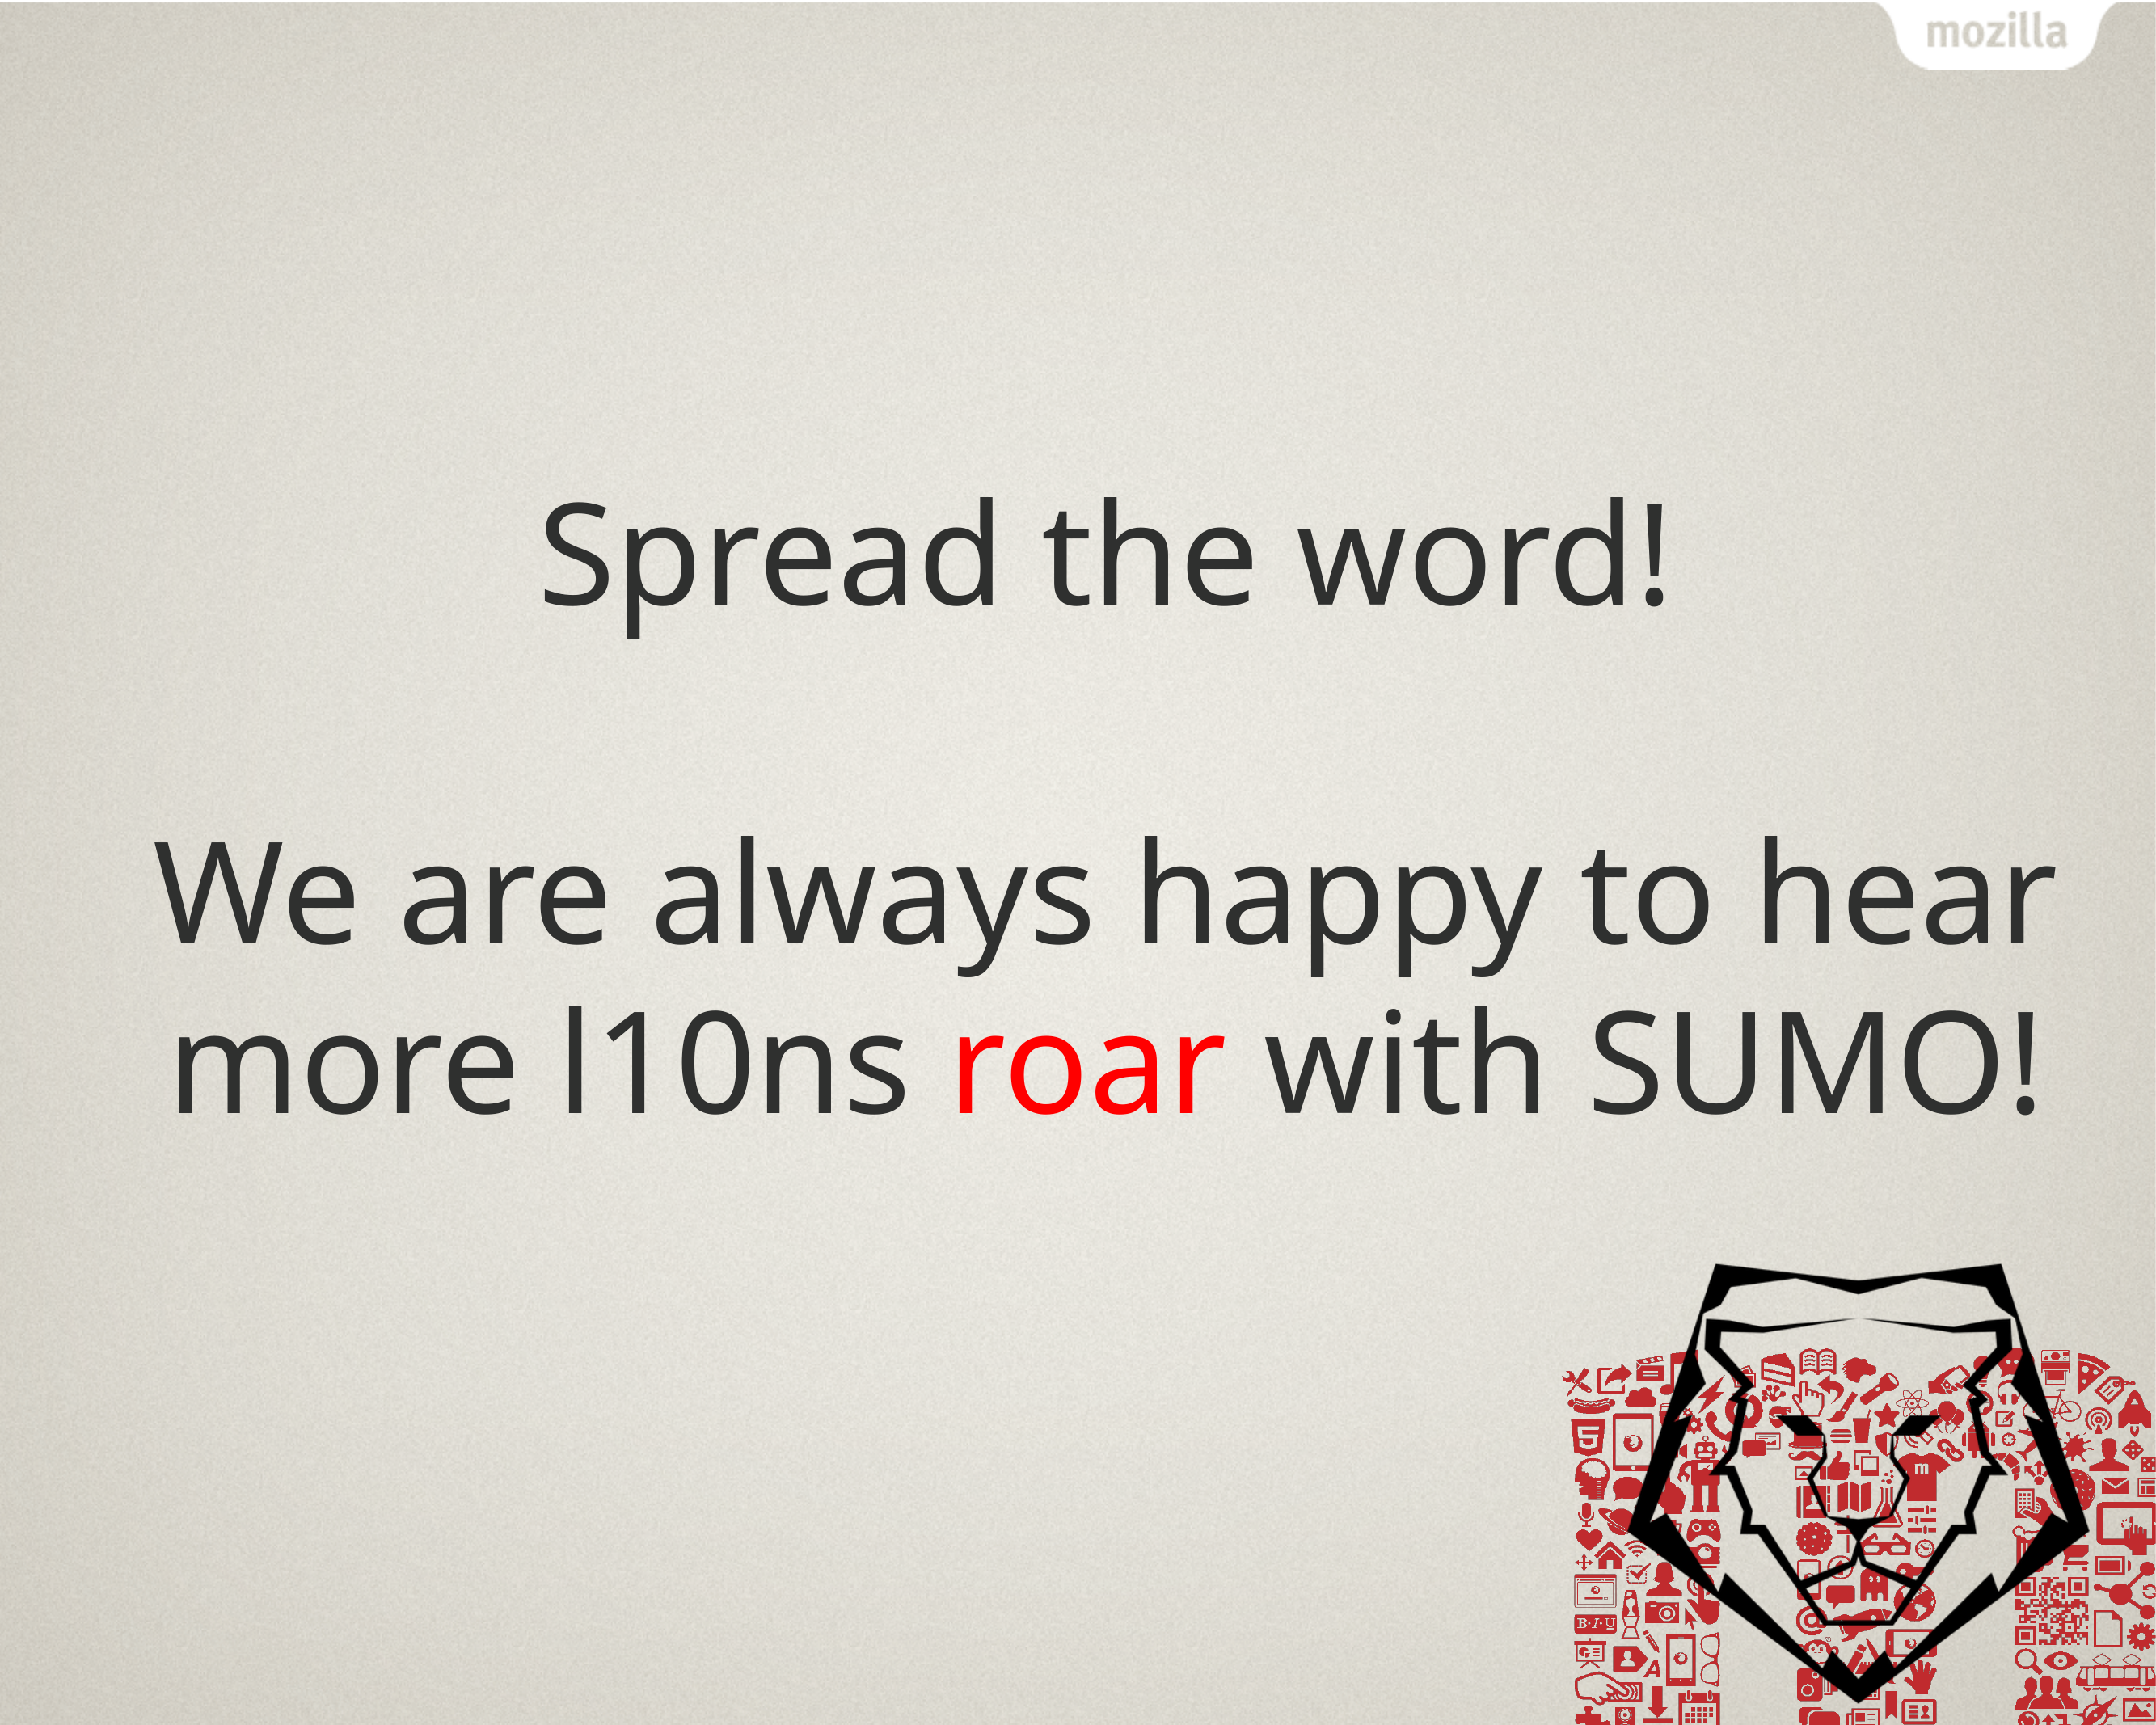

Spread the word!
We are always happy to hear more l10ns roar with SUMO!